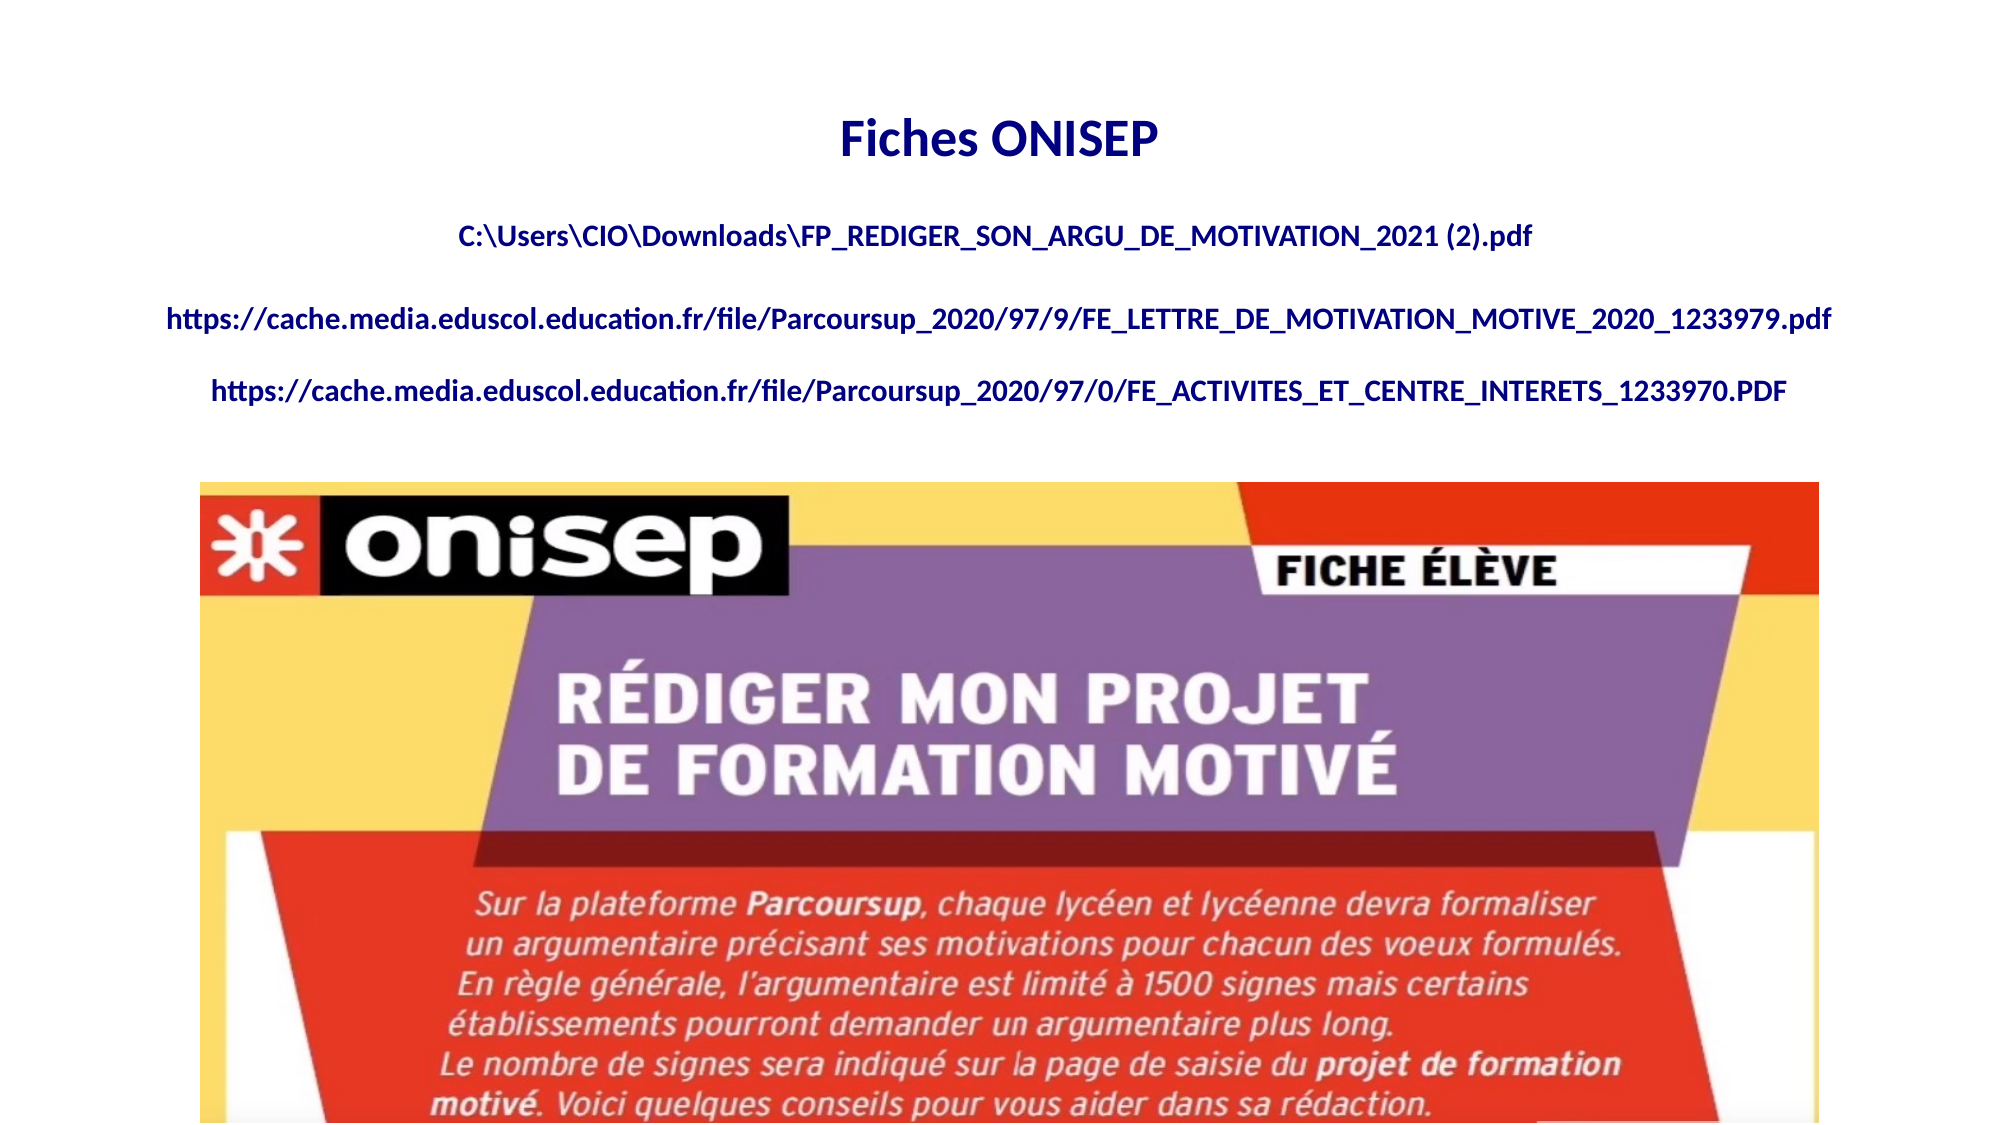

# Fiches ONISEP C:\Users\CIO\Downloads\FP_REDIGER_SON_ARGU_DE_MOTIVATION_2021 (2).pdf https://cache.media.eduscol.education.fr/file/Parcoursup_2020/97/9/FE_LETTRE_DE_MOTIVATION_MOTIVE_2020_1233979.pdf https://cache.media.eduscol.education.fr/file/Parcoursup_2020/97/0/FE_ACTIVITES_ET_CENTRE_INTERETS_1233970.PDF